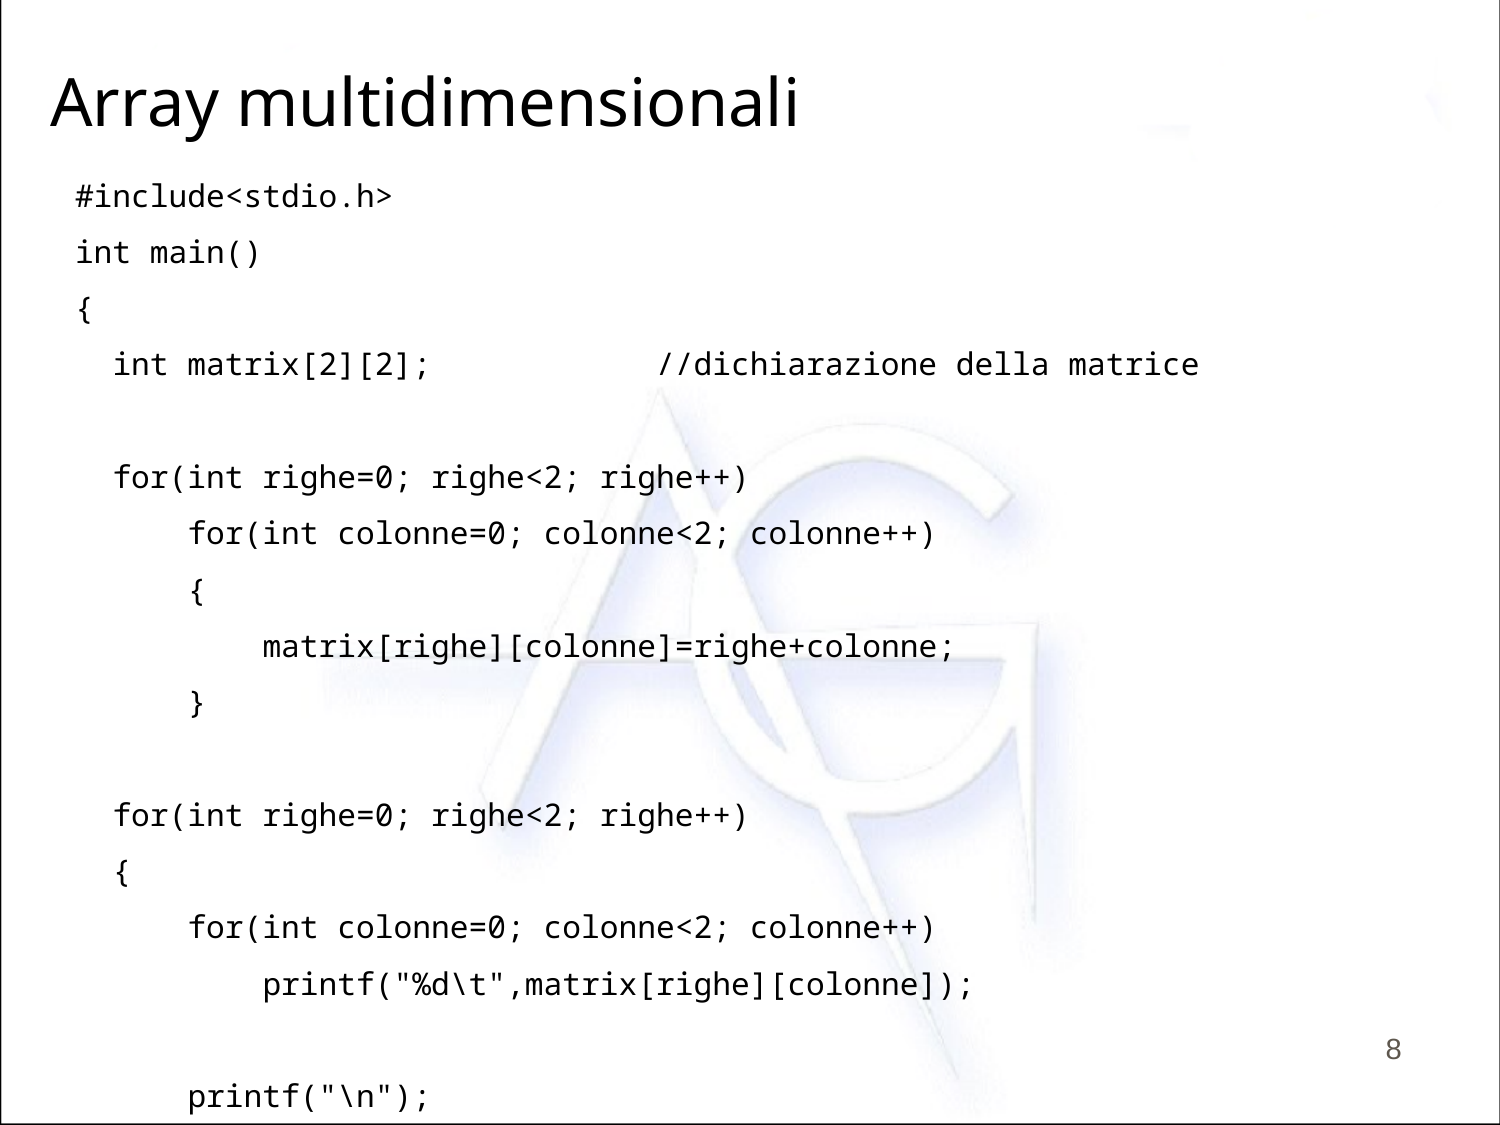

# Array multidimensionali
#include<stdio.h>
int main()
{
 int matrix[2][2]; //dichiarazione della matrice
 for(int righe=0; righe<2; righe++)
 for(int colonne=0; colonne<2; colonne++)
 {
 matrix[righe][colonne]=righe+colonne;
 }
 for(int righe=0; righe<2; righe++)
 {
 for(int colonne=0; colonne<2; colonne++)
 printf("%d\t",matrix[righe][colonne]);
 printf("\n");
 }
}
8